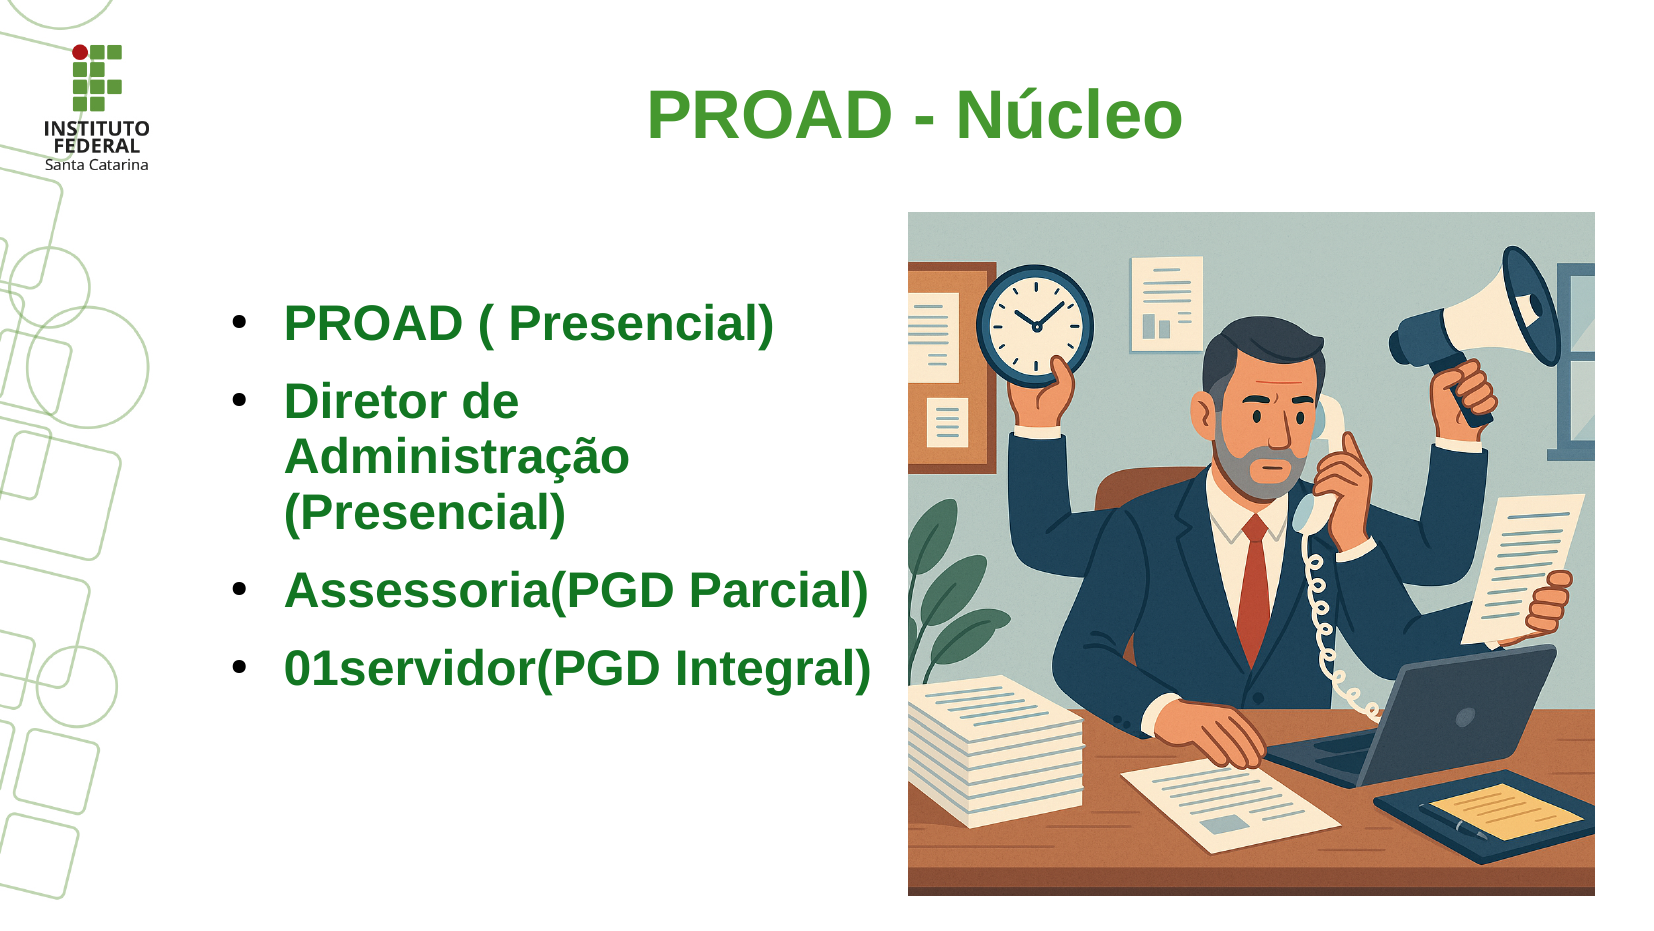

# PROAD - Núcleo
PROAD ( Presencial)
Diretor de Administração (Presencial)
Assessoria(PGD Parcial)
01servidor(PGD Integral)